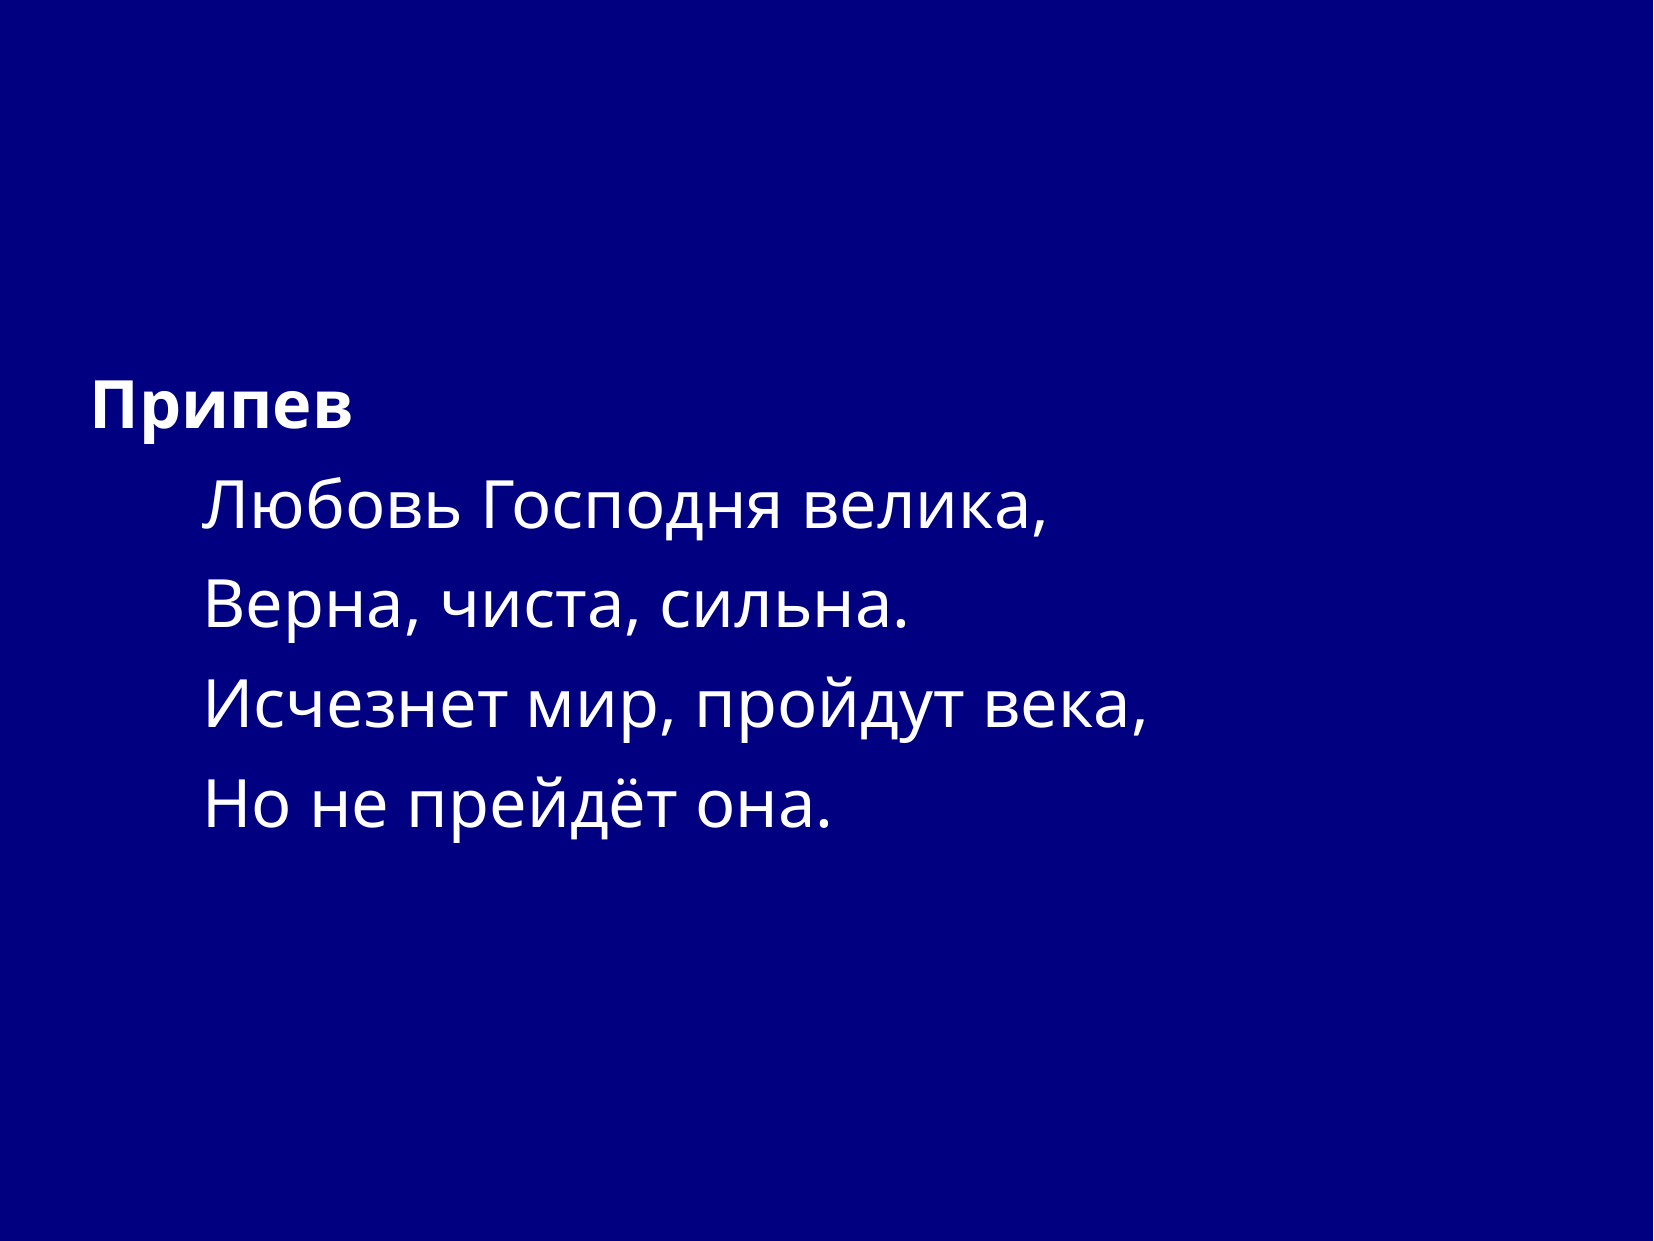

Припев
	Любовь Господня велика,
	Верна, чиста, сильна.
	Исчезнет мир, пройдут века,
	Но не прейдёт она.